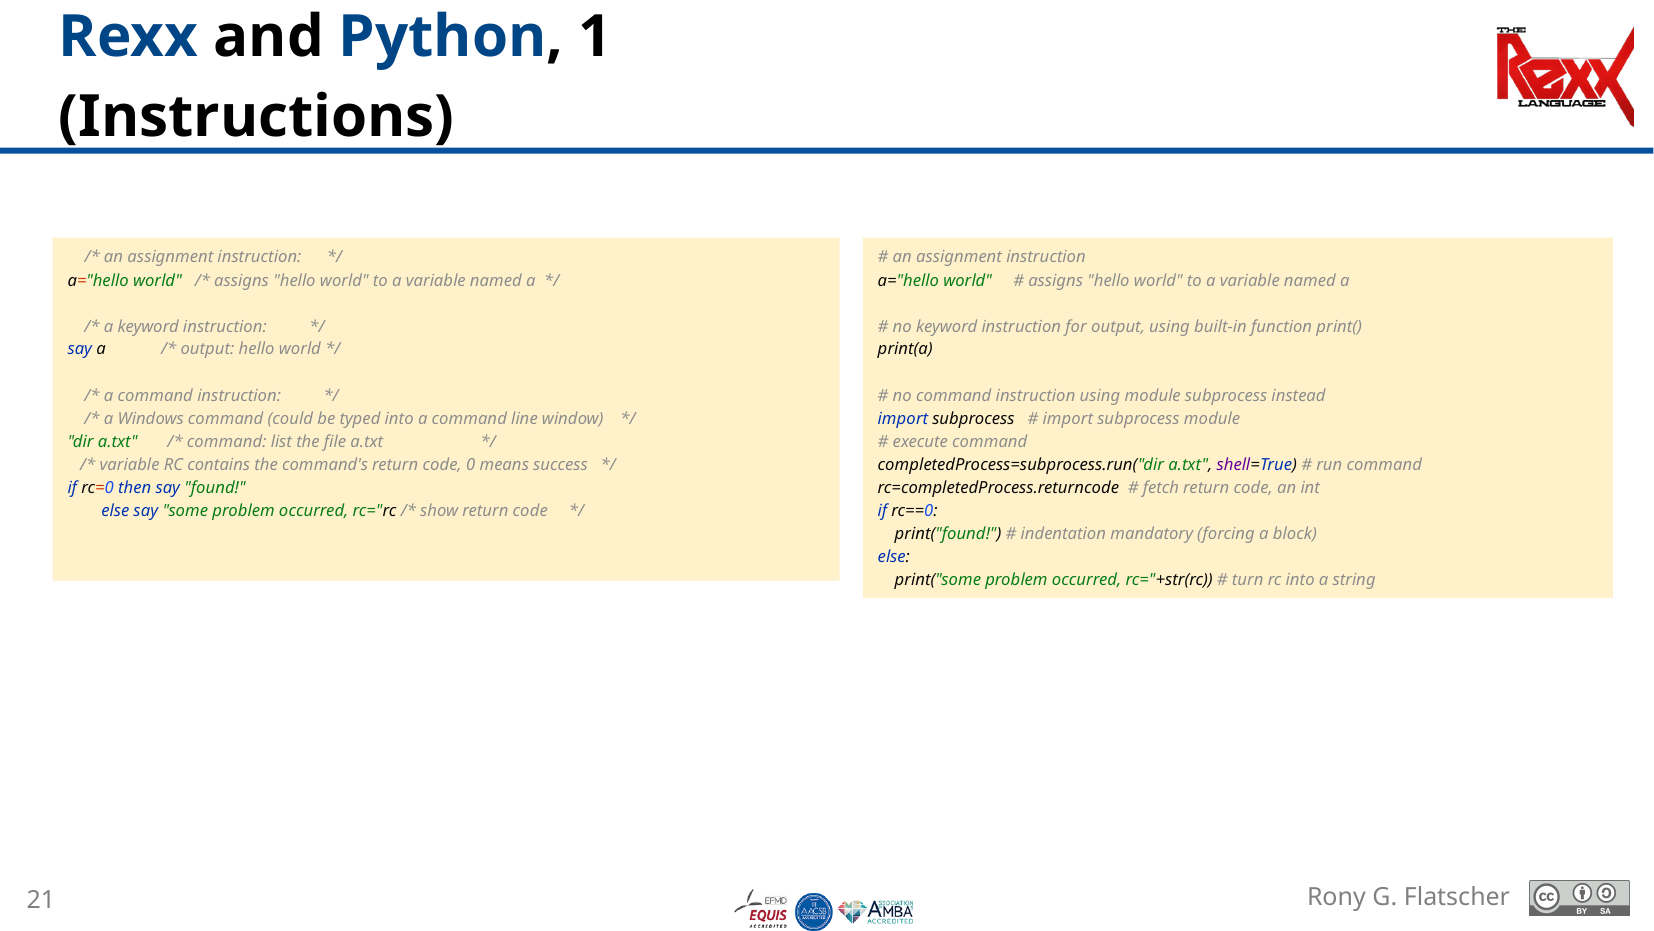

# Rexx and Python, 1 (Instructions)
 /* an assignment instruction: */
a="hello world" /* assigns "hello world" to a variable named a */
 /* a keyword instruction: */
say a /* output: hello world */
 /* a command instruction: */
 /* a Windows command (could be typed into a command line window) */
"dir a.txt" /* command: list the file a.txt */
 /* variable RC contains the command's return code, 0 means success */
if rc=0 then say "found!"
 else say "some problem occurred, rc="rc /* show return code */
# an assignment instruction a="hello world" # assigns "hello world" to a variable named a # no keyword instruction for output, using built-in function print() print(a) # no command instruction using module subprocess instead import subprocess # import subprocess module # execute command completedProcess=subprocess.run("dir a.txt", shell=True) # run command rc=completedProcess.returncode # fetch return code, an int if rc==0: print("found!") # indentation mandatory (forcing a block) else: print("some problem occurred, rc="+str(rc)) # turn rc into a string